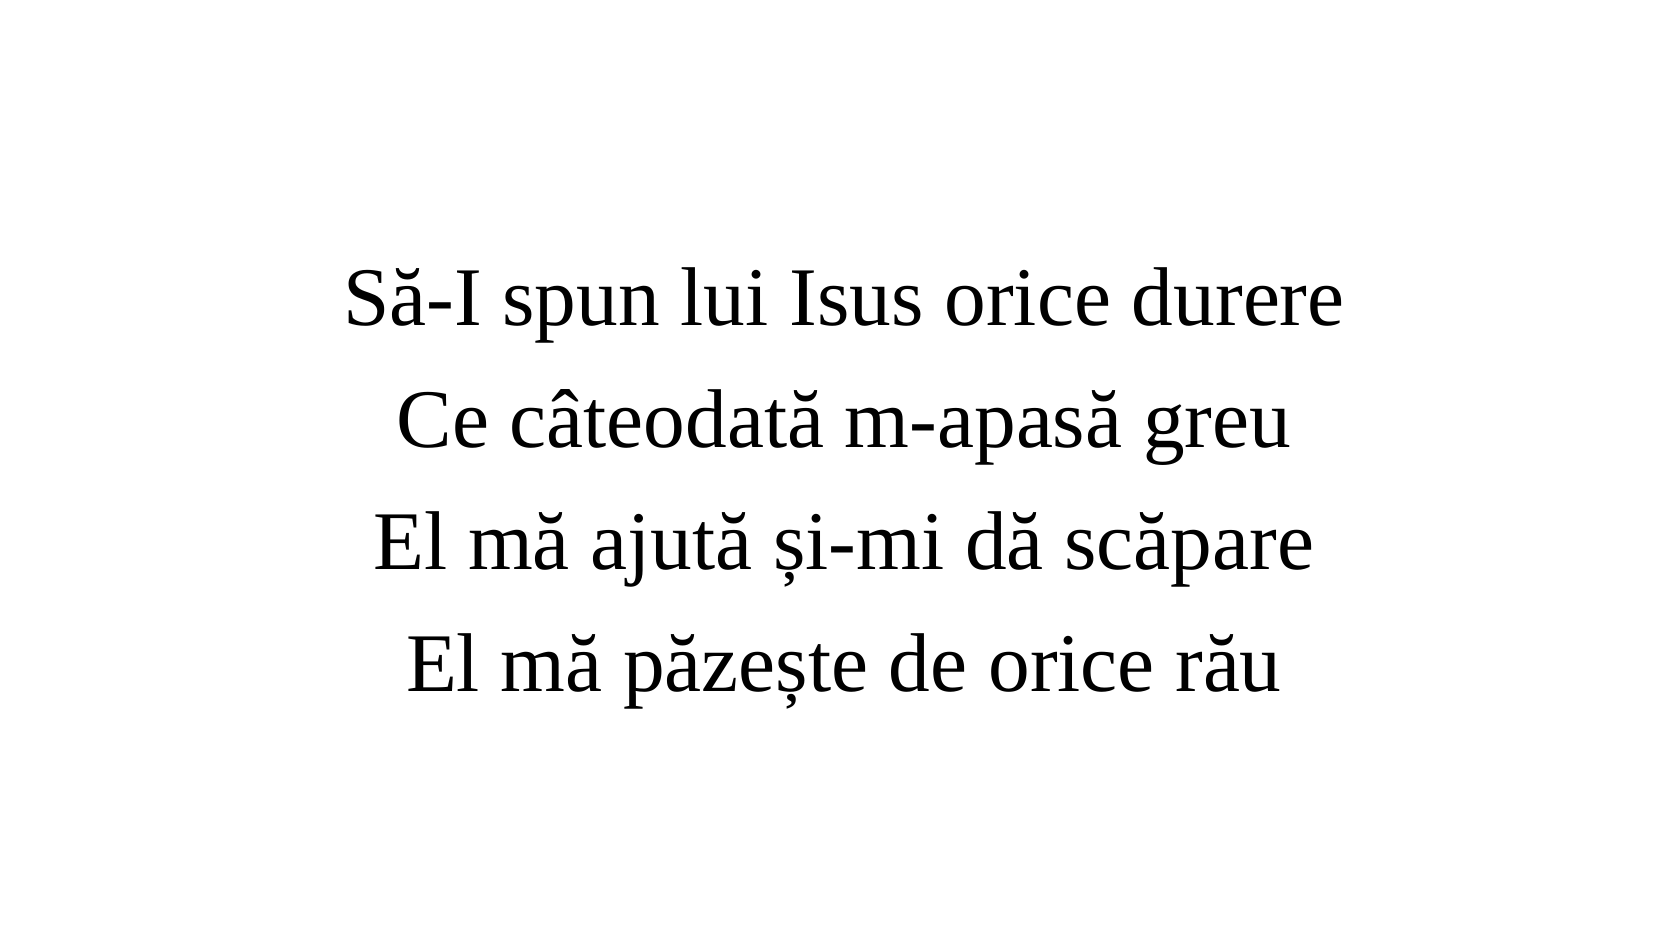

# Să-I spun lui Isus orice durere
Ce câteodată m-apasă greu
El mă ajută și-mi dă scăpare
El mă păzește de orice rău